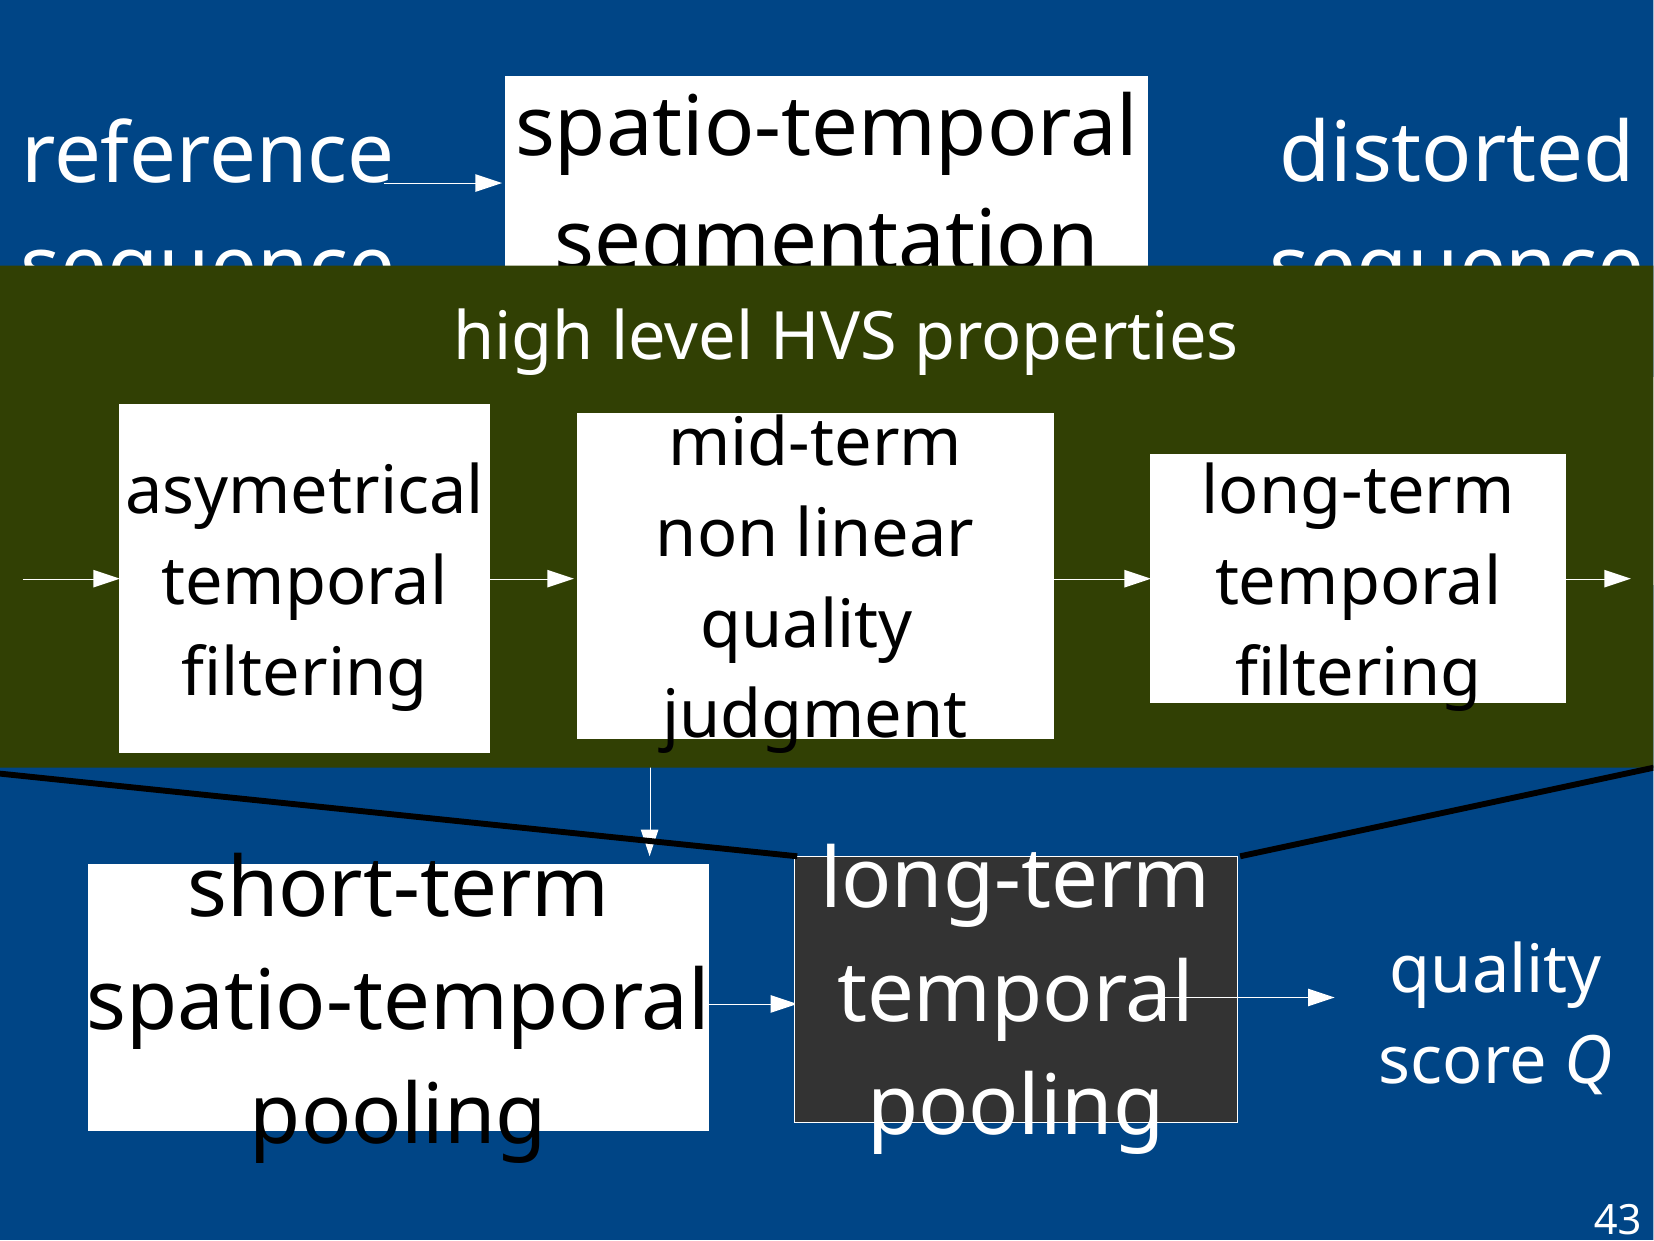

spatio-temporal
segmentation
spatio-temporal
segmentation
distorted
sequence
reference
sequence
high level HVS properties
tubes
features
extraction
features
extraction
asymetrical
temporal
filtering
mid-term
non linear
quality
judgment
long-term
temporal
filtering
features
difference
long-term
temporal
pooling
short-term
spatio-temporal
pooling
quality
score Q
43